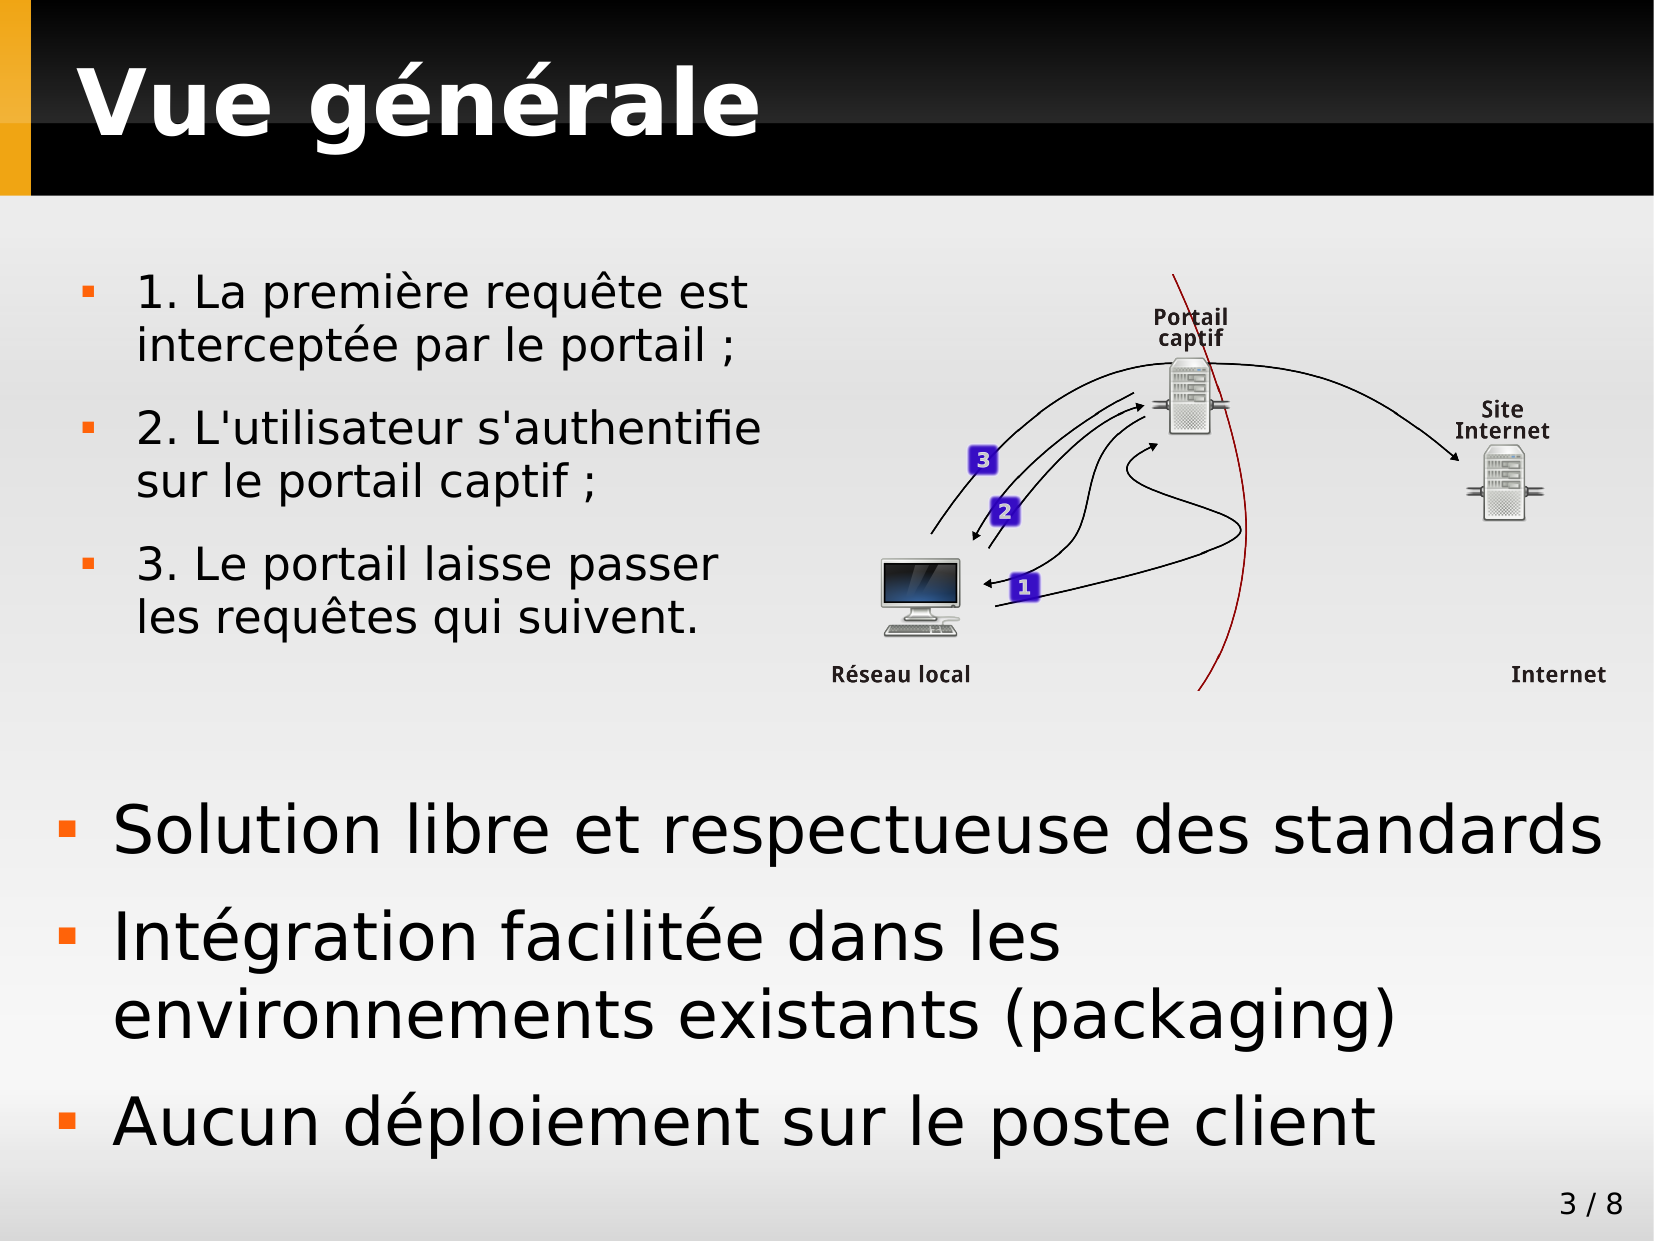

# Vue générale
1. La première requête est interceptée par le portail ;
2. L'utilisateur s'authentifie sur le portail captif ;
3. Le portail laisse passer les requêtes qui suivent.
Solution libre et respectueuse des standards
Intégration facilitée dans les environnements existants (packaging)
Aucun déploiement sur le poste client
3